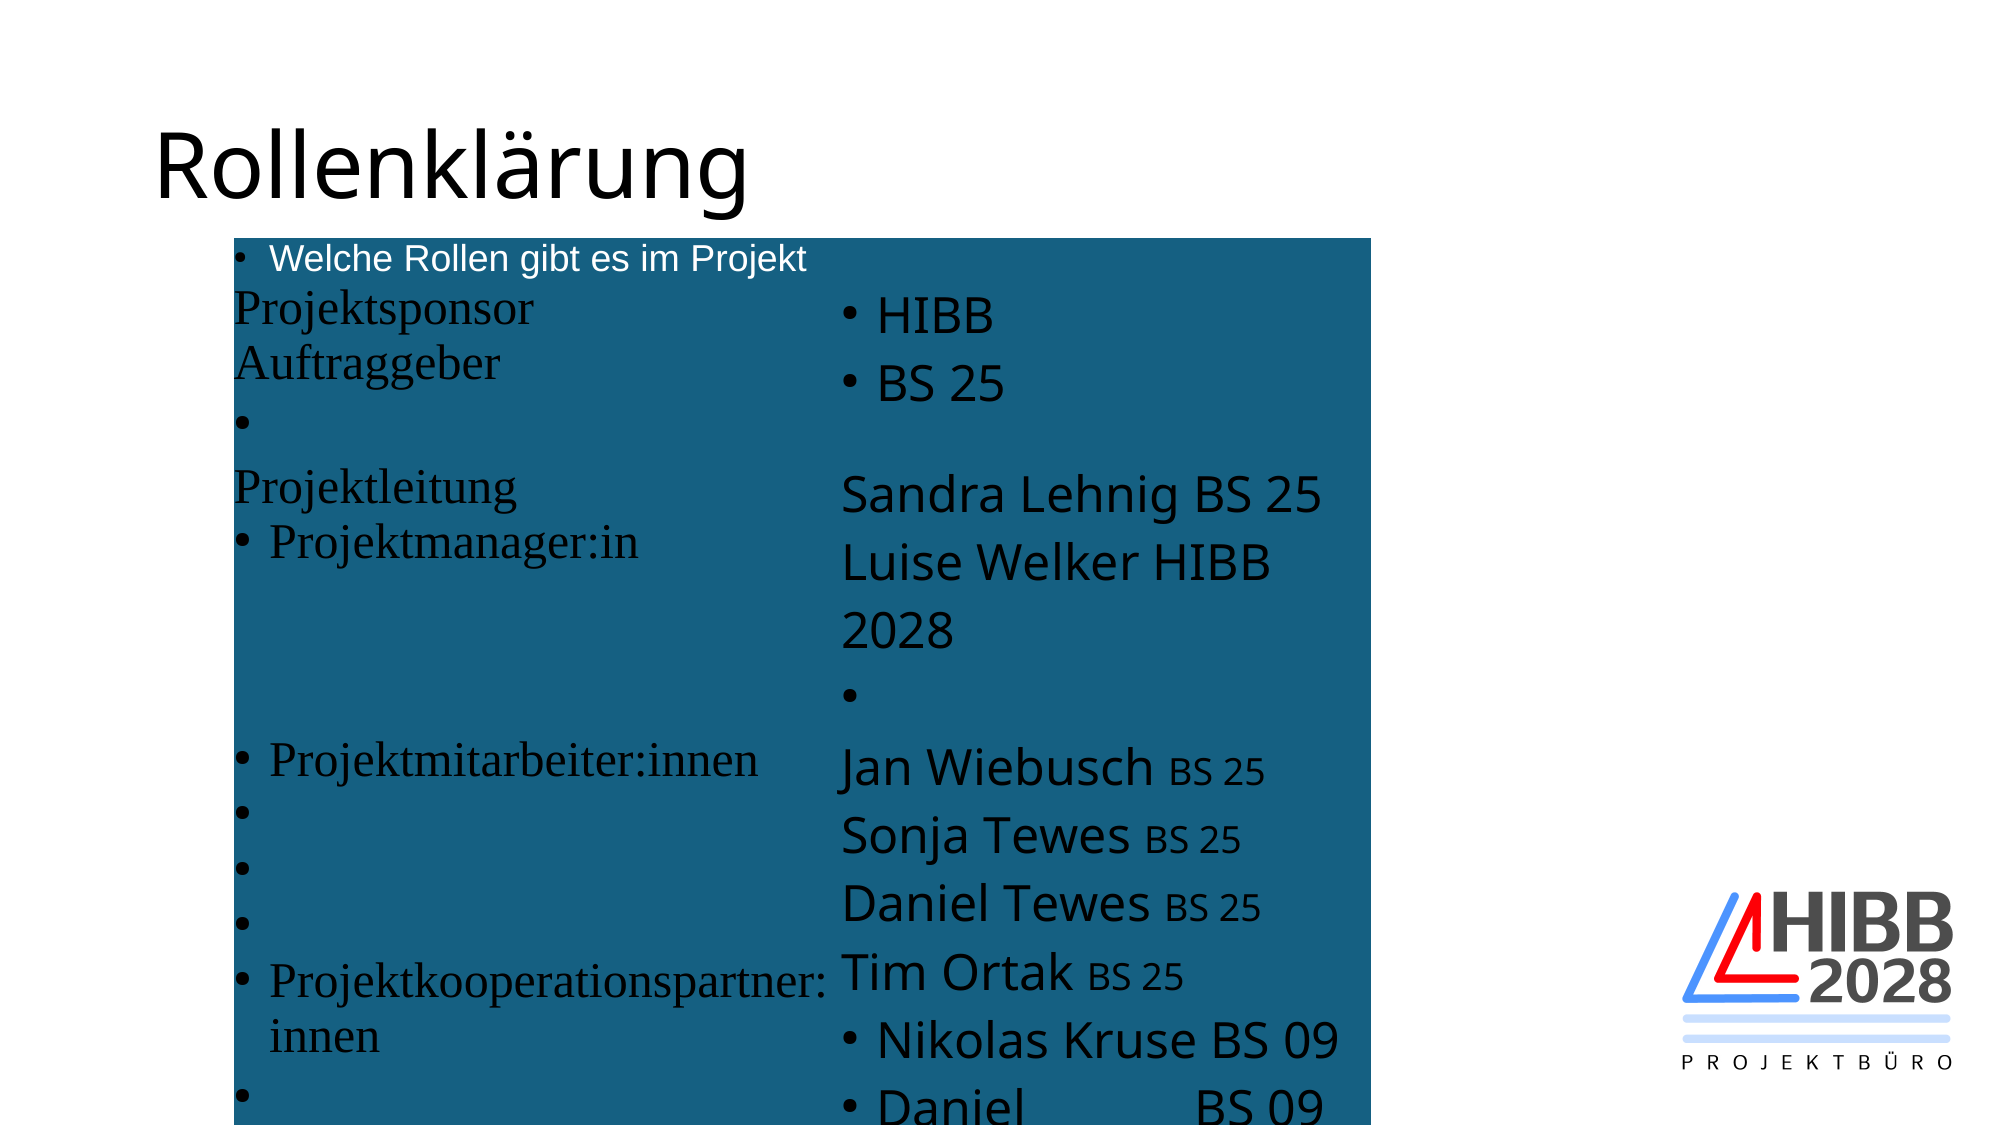

# Rollenklärung
| Welche Rollen gibt es im Projekt | |
| --- | --- |
| Projektsponsor Auftraggeber | HIBB BS 25 |
| Projektleitung Projektmanager:in | Sandra Lehnig BS 25 Luise Welker HIBB 2028 |
| Projektmitarbeiter:innen Projektkooperationspartner:innen | Jan Wiebusch BS 25 Sonja Tewes BS 25 Daniel Tewes BS 25 Tim Ortak BS 25 Nikolas Kruse BS 09 Daniel BS 09 |
| Gibt es weitere Rollen? | |